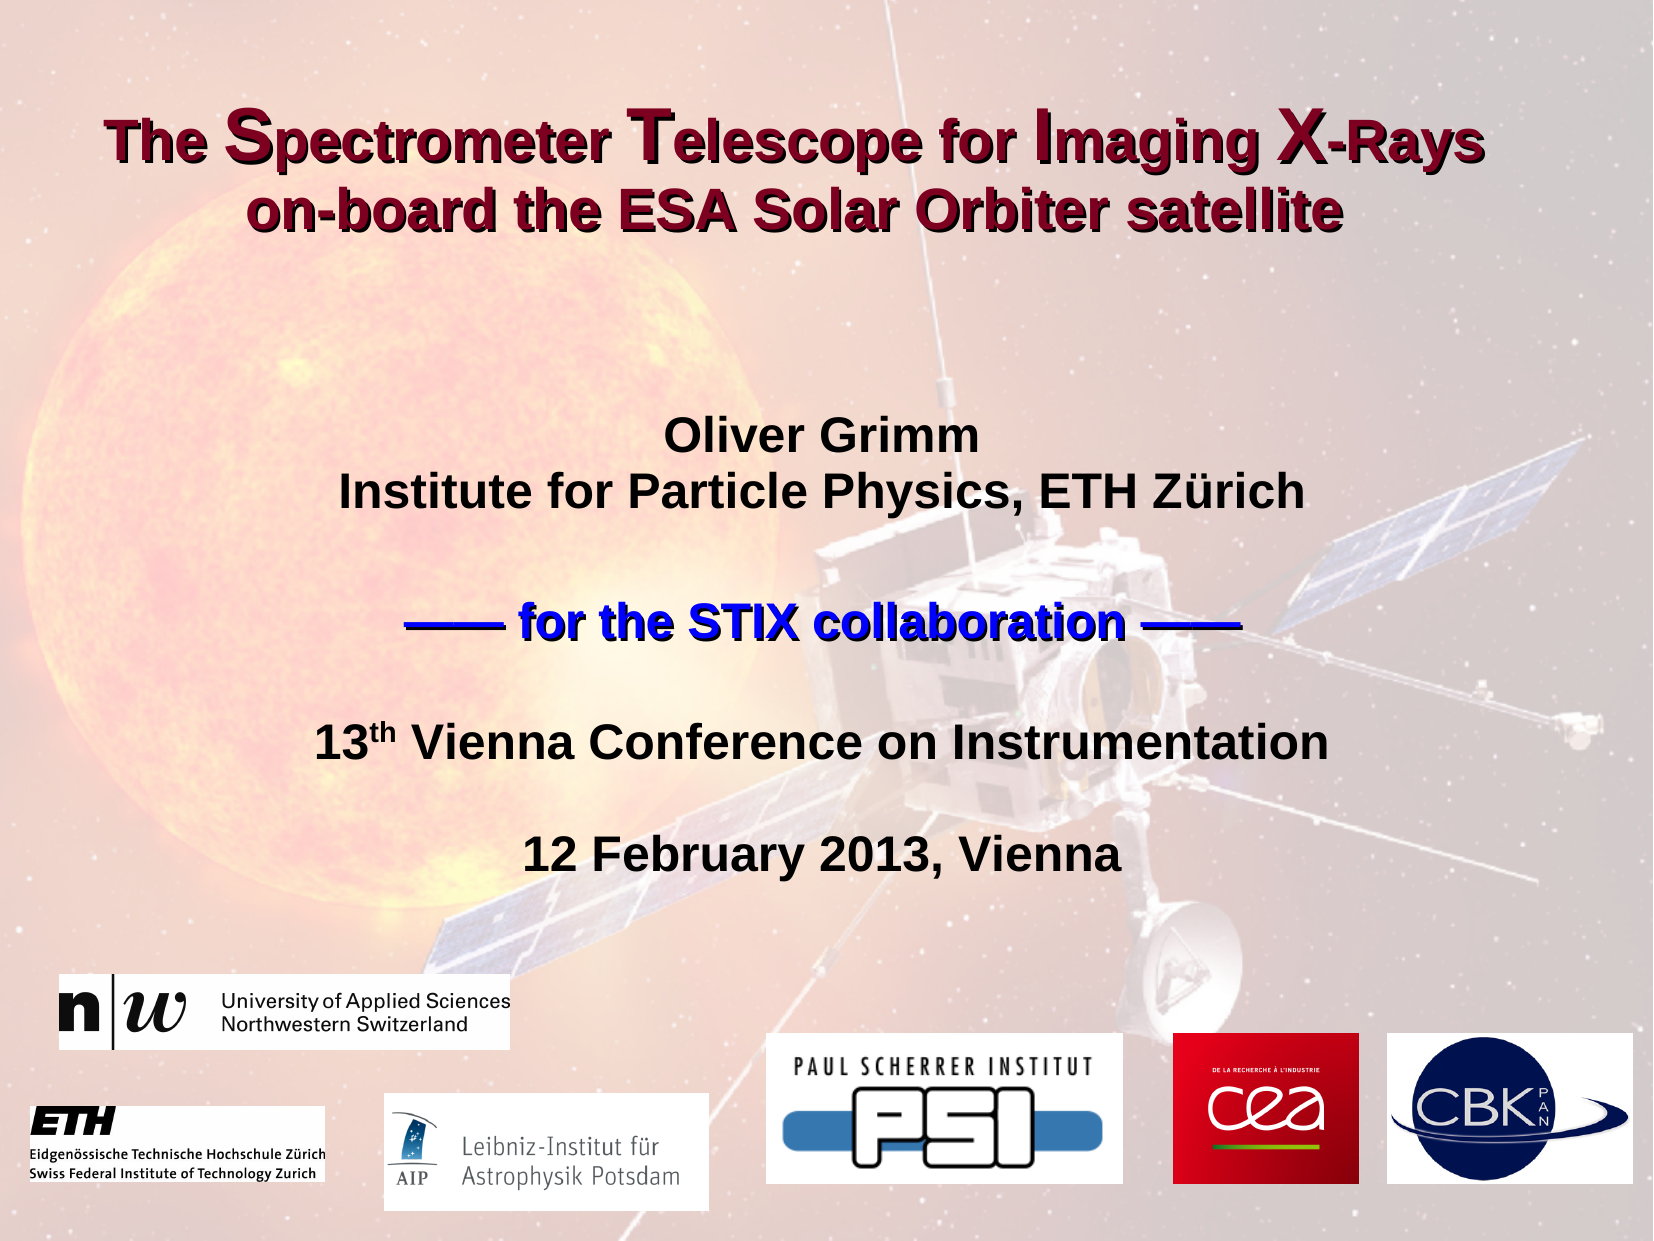

The Spectrometer Telescope for Imaging X-Rays
on-board the ESA Solar Orbiter satellite
Oliver Grimm
Institute for Particle Physics, ETH Zürich
—— for the STIX collaboration ——
13th Vienna Conference on Instrumentation
12 February 2013, Vienna